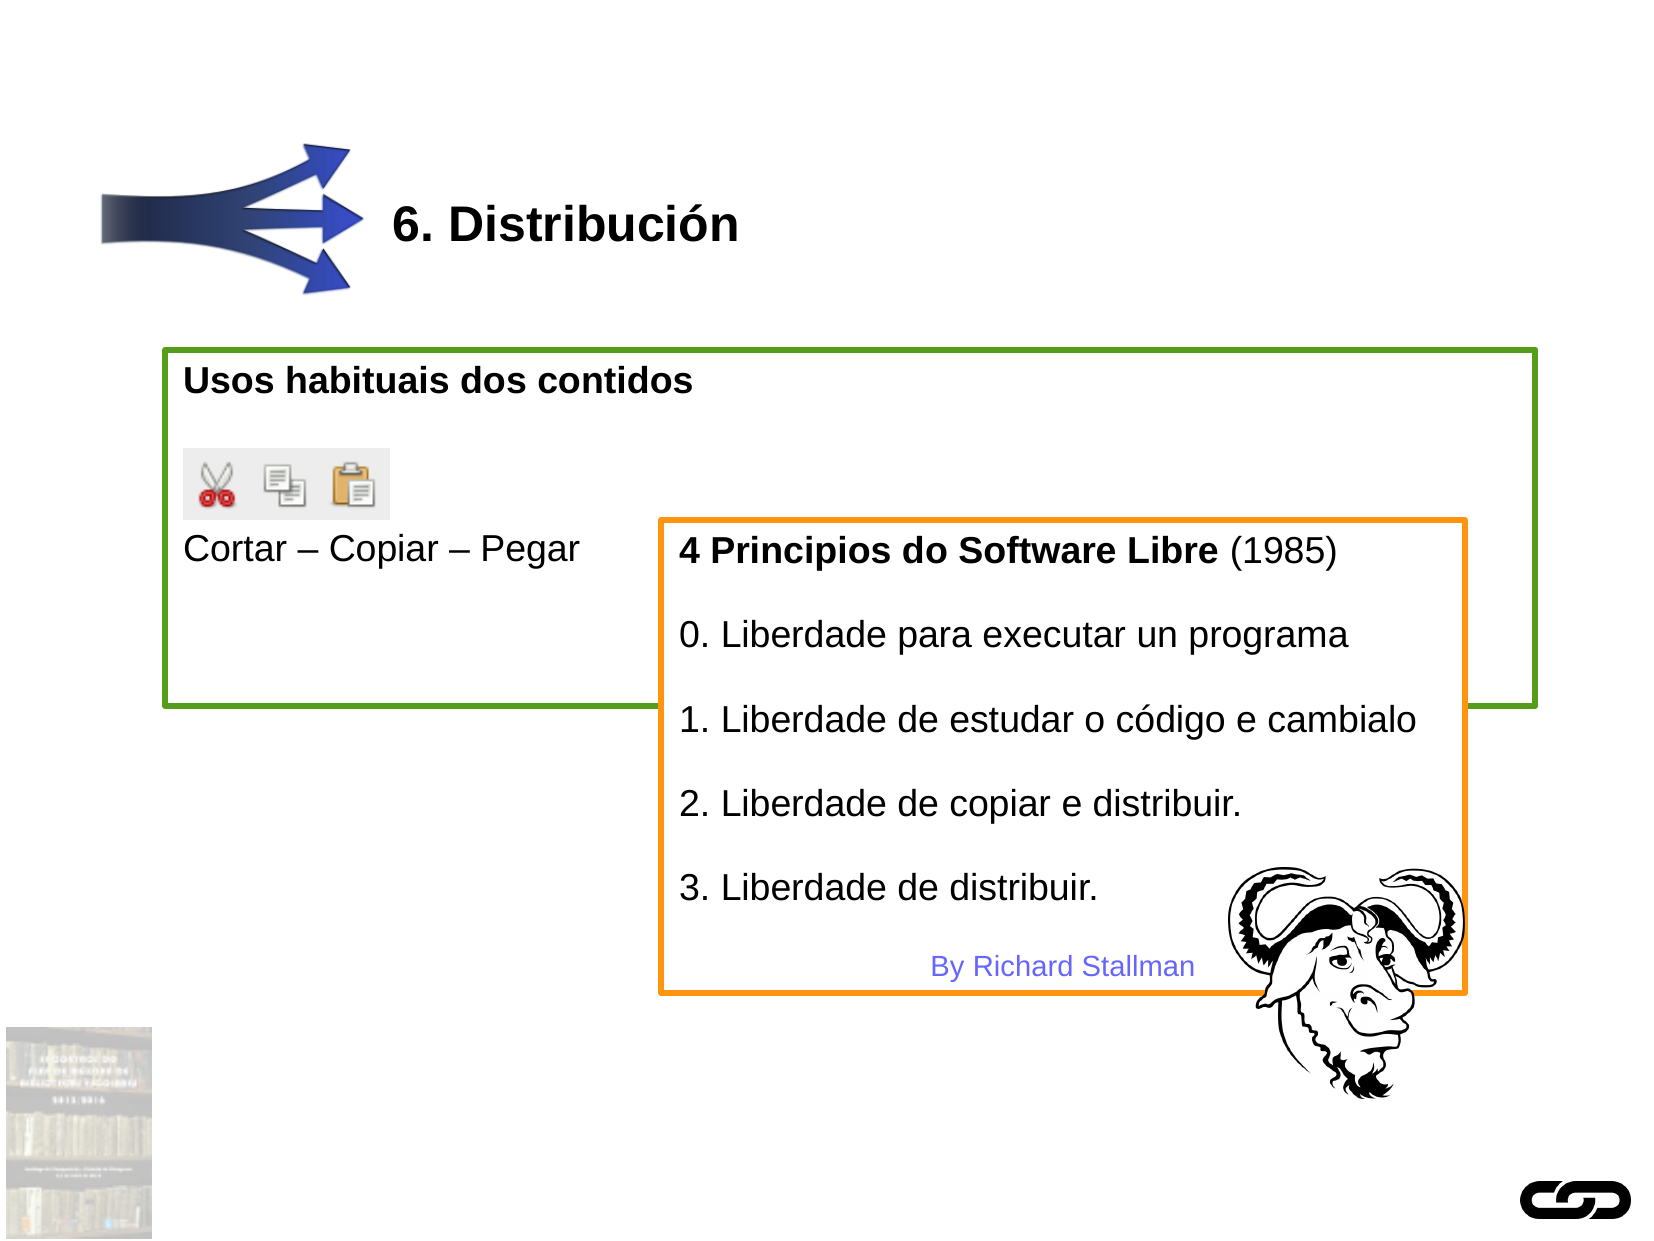

6. Distribución
Usos habituais dos contidos
Cortar – Copiar – Pegar
4 Principios do Software Libre (1985)
0. Liberdade para executar un programa
1. Liberdade de estudar o código e cambialo
2. Liberdade de copiar e distribuir.
3. Liberdade de distribuir.
By Richard Stallman